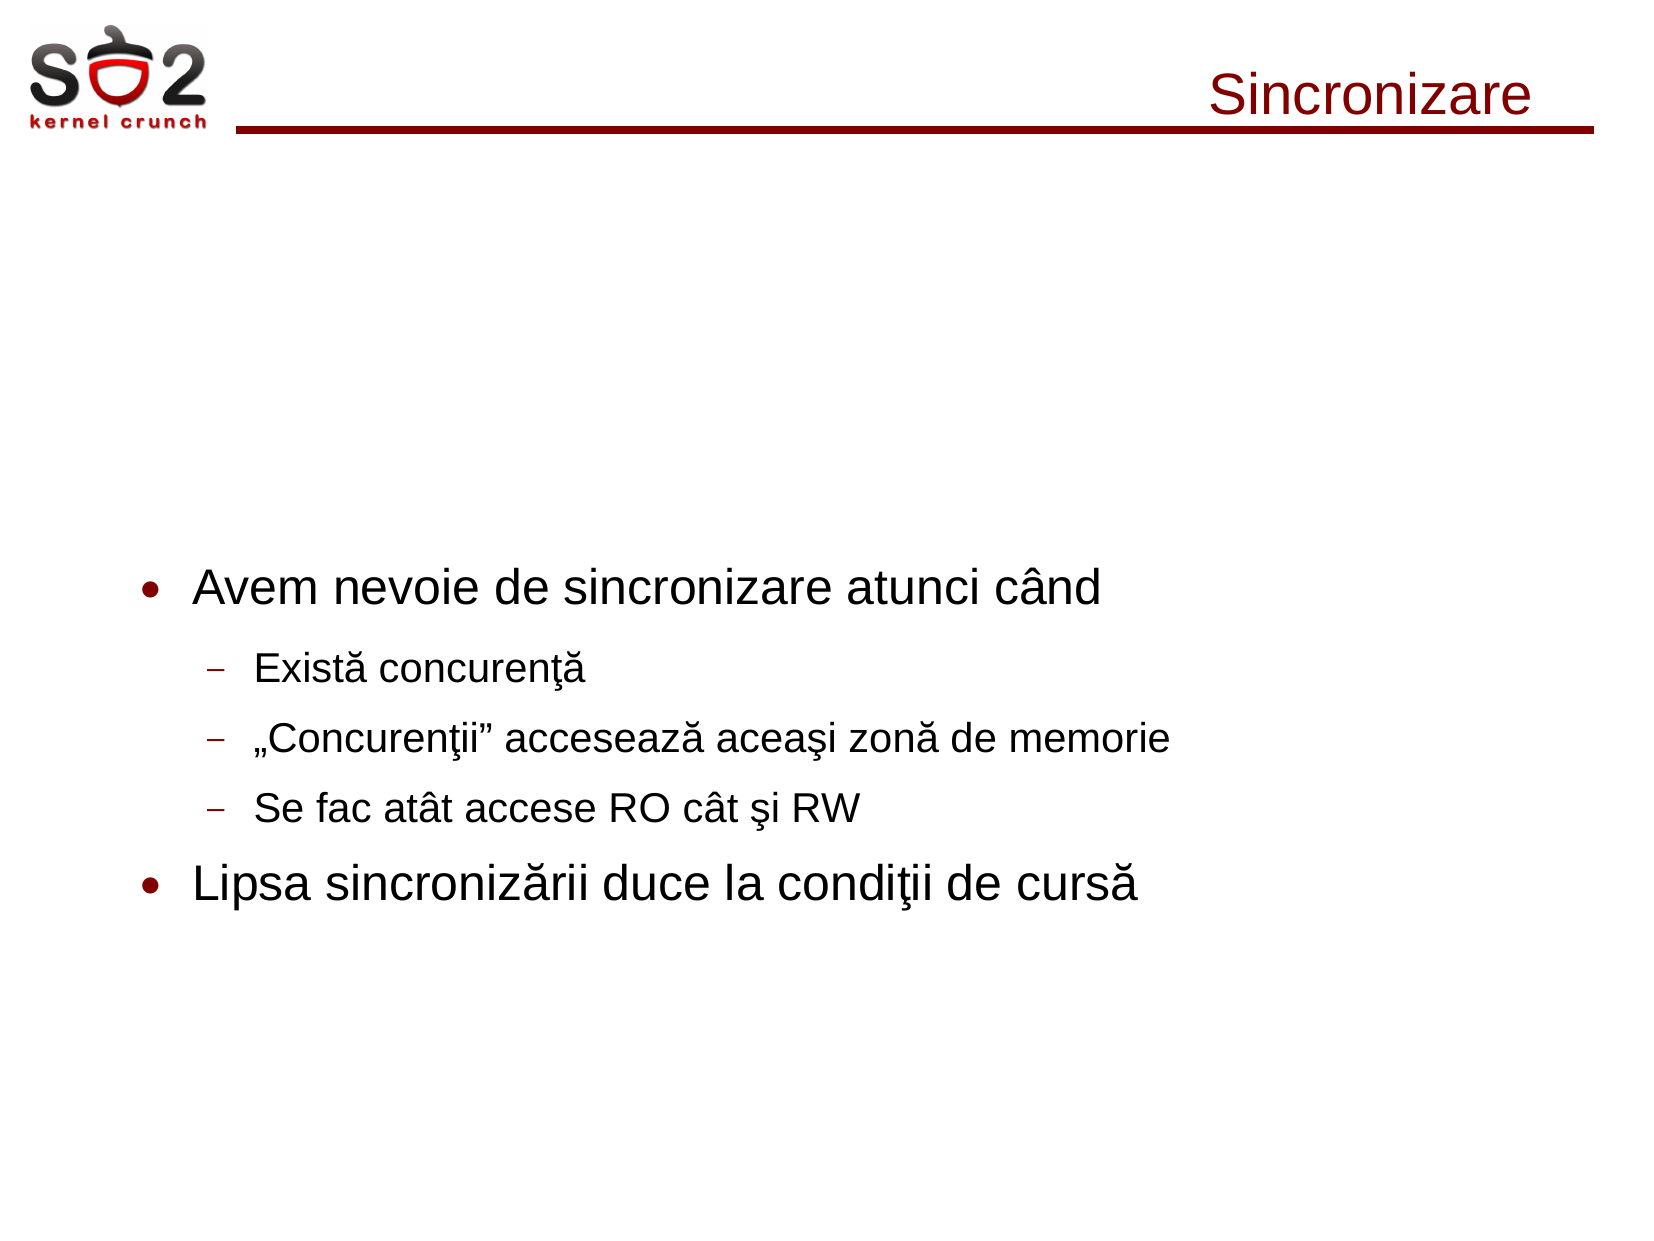

# Sincronizare
Avem nevoie de sincronizare atunci când
Există concurenţă
„Concurenţii” accesează aceaşi zonă de memorie
Se fac atât accese RO cât şi RW
Lipsa sincronizării duce la condiţii de cursă